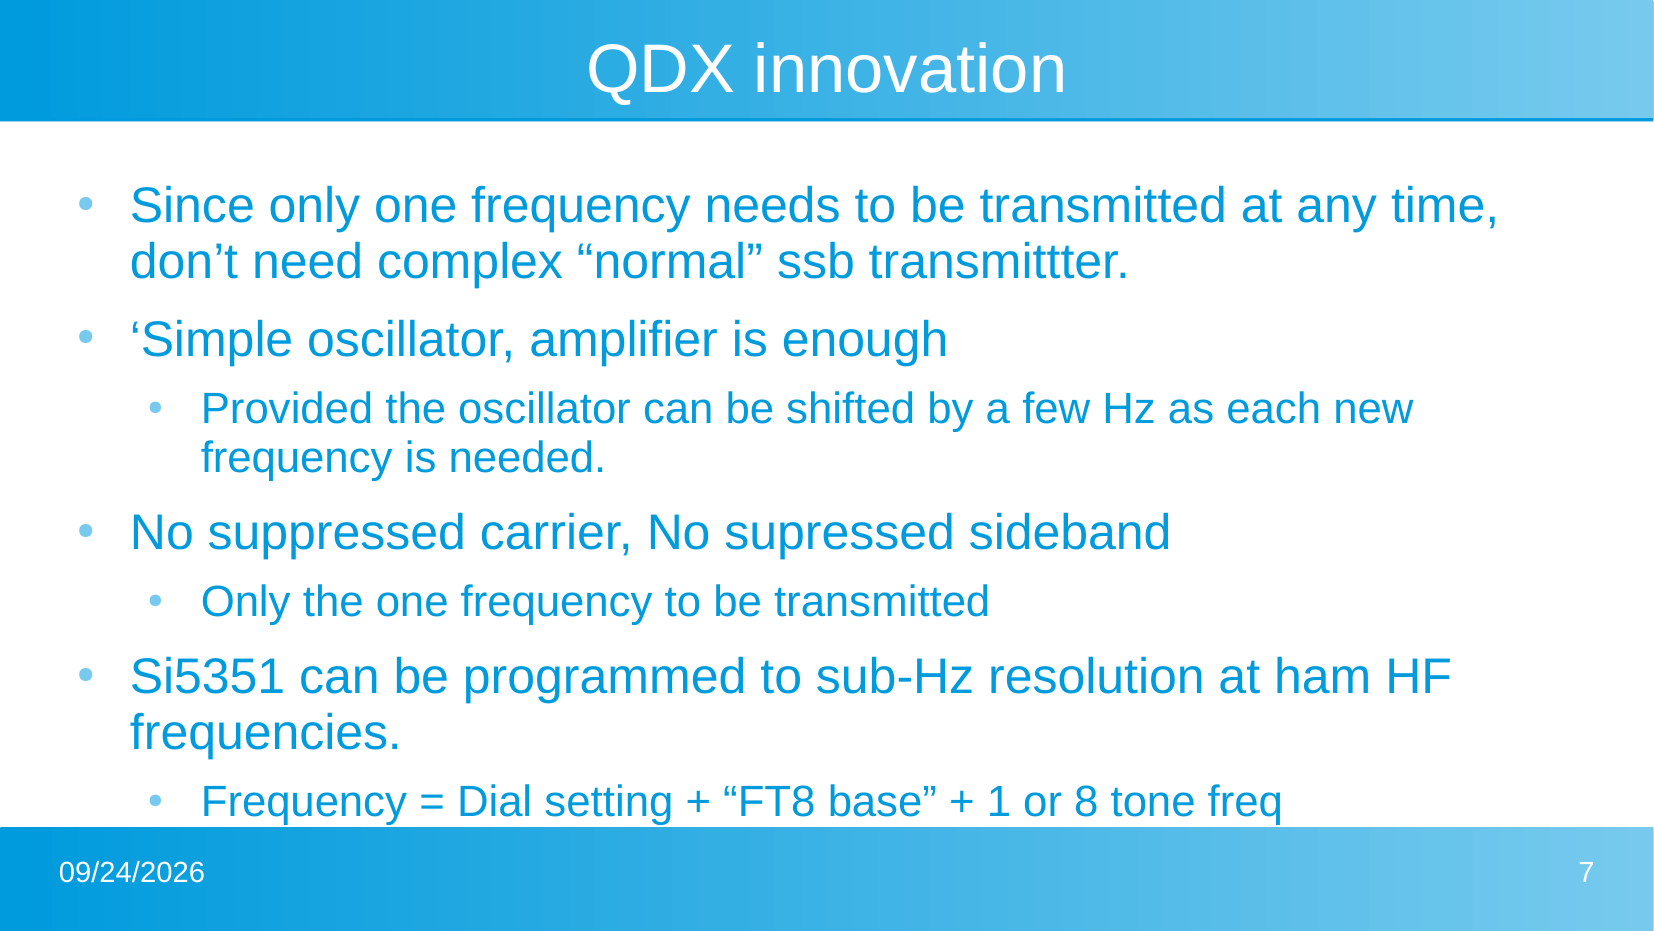

# QDX innovation
Since only one frequency needs to be transmitted at any time, don’t need complex “normal” ssb transmittter.
‘Simple oscillator, amplifier is enough
Provided the oscillator can be shifted by a few Hz as each new frequency is needed.
No suppressed carrier, No supressed sideband
Only the one frequency to be transmitted
Si5351 can be programmed to sub-Hz resolution at ham HF frequencies.
Frequency = Dial setting + “FT8 base” + 1 or 8 tone freq
7